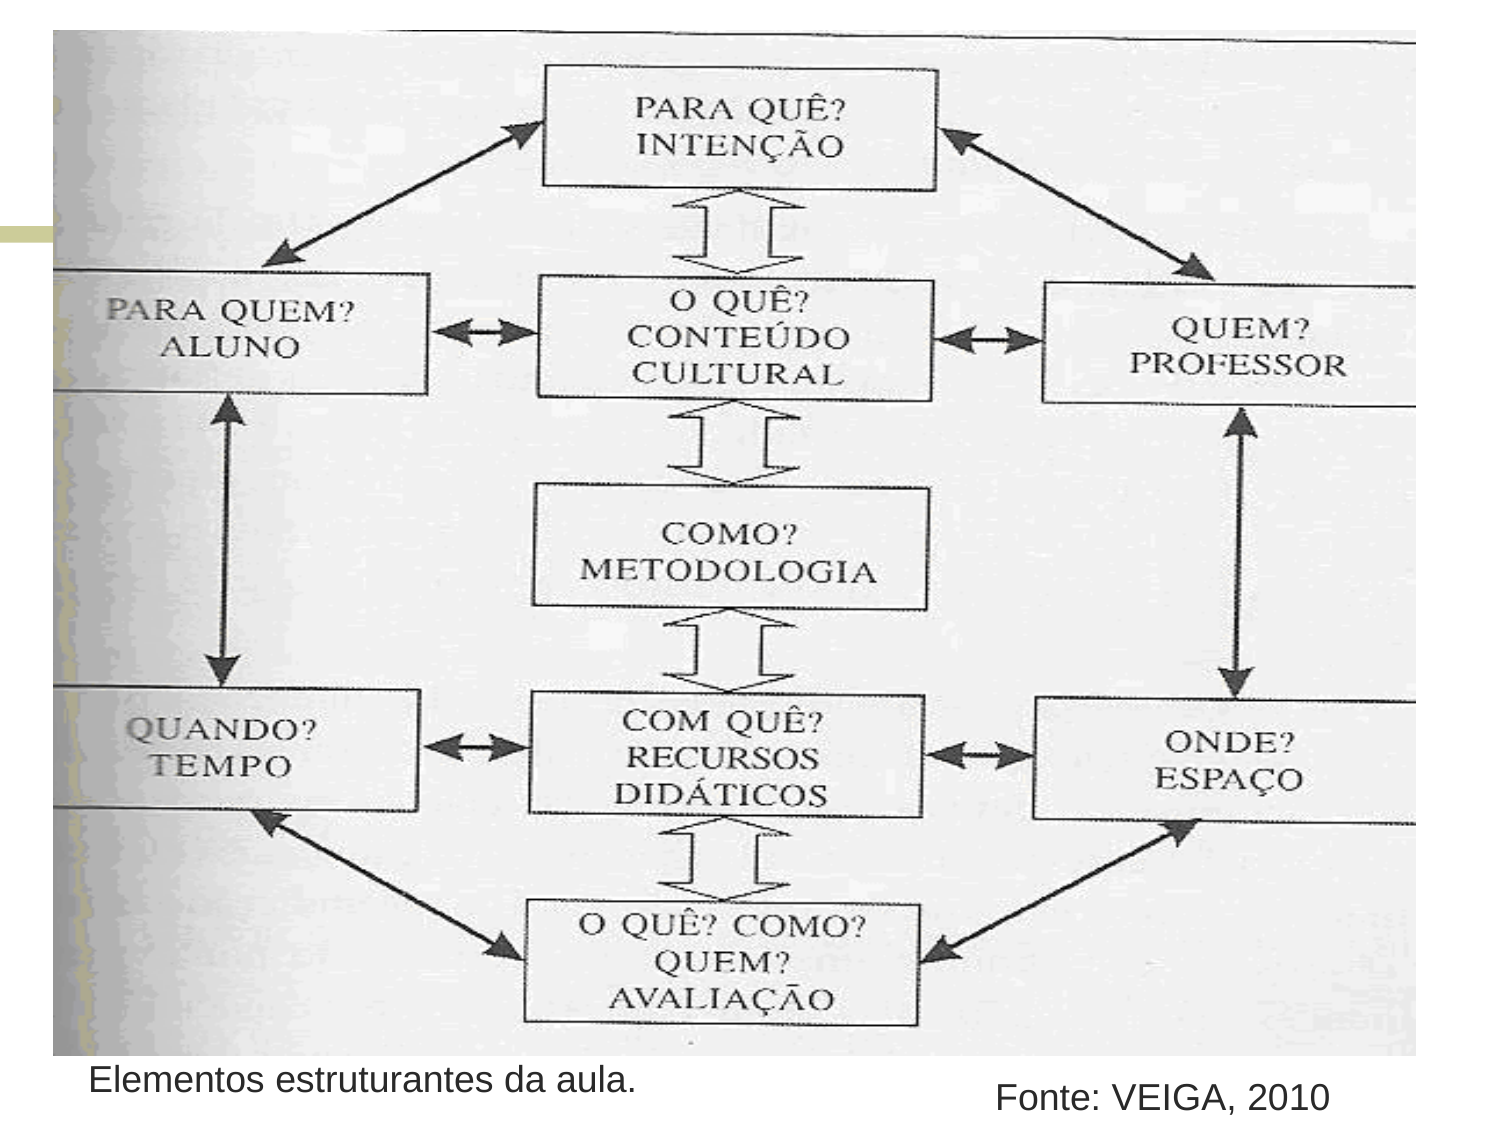

Elementos estruturantes da aula.
Fonte: VEIGA, 2010